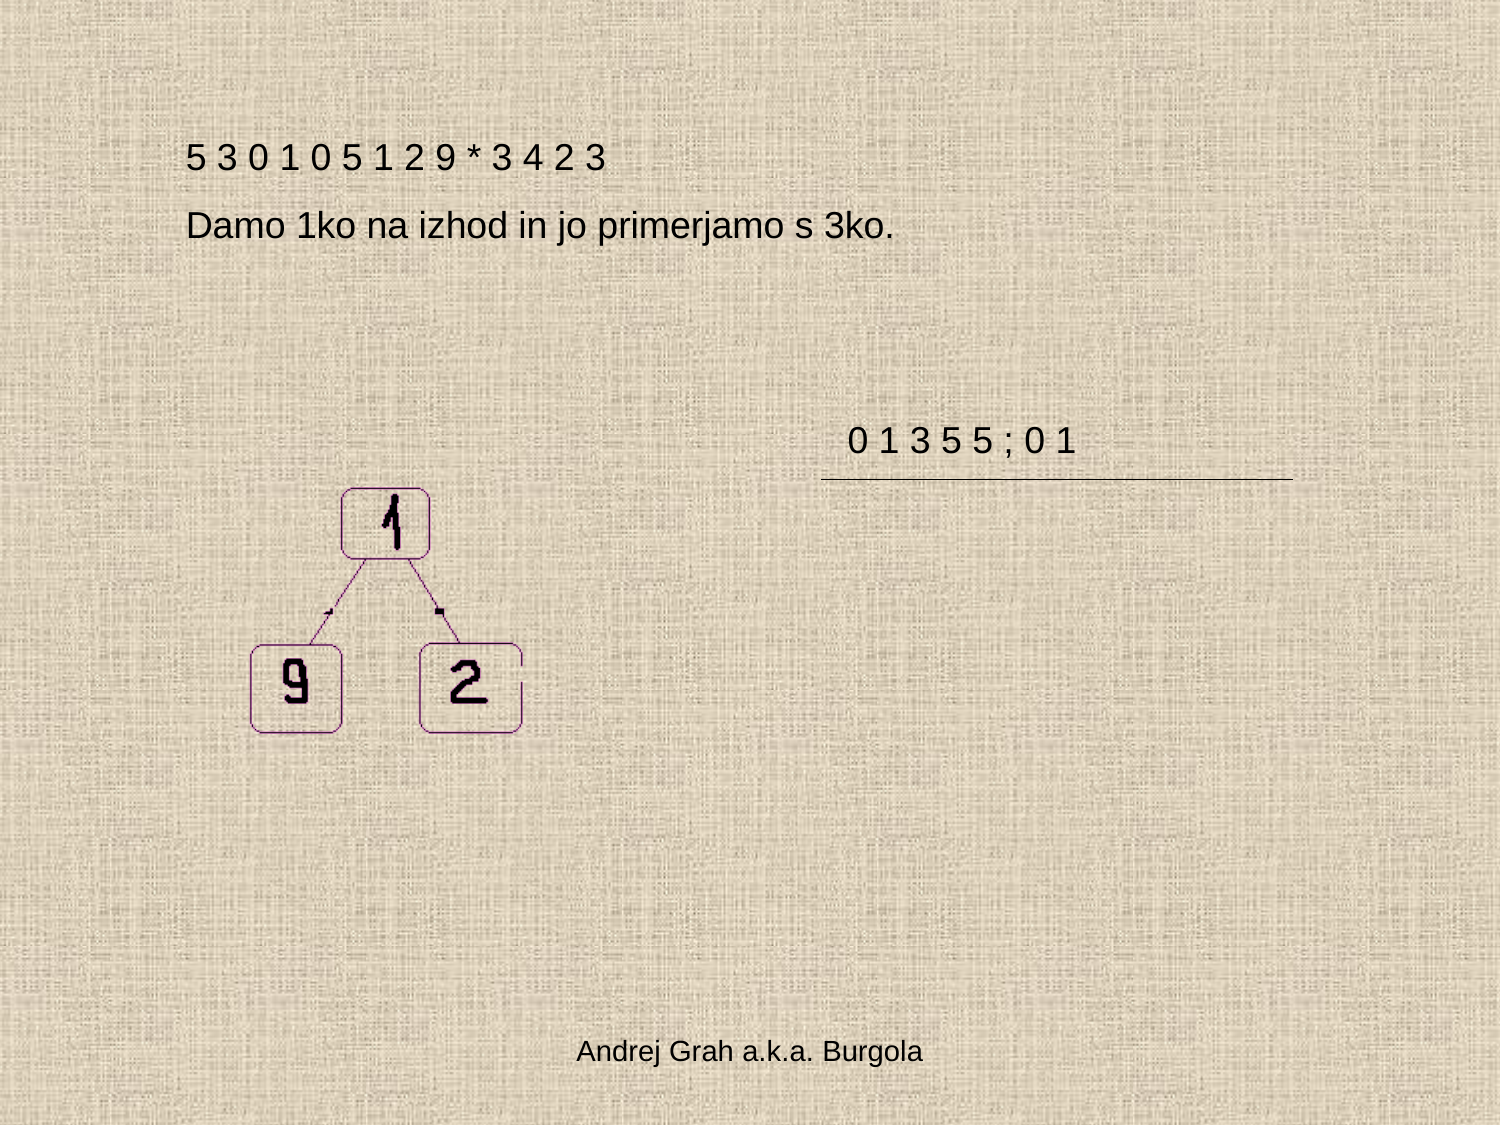

5 3 0 1 0 5 1 2 9 * 3 4 2 3
Damo 1ko na izhod in jo primerjamo s 3ko.
0 1 3 5 5 ; 0 1
Andrej Grah a.k.a. Burgola